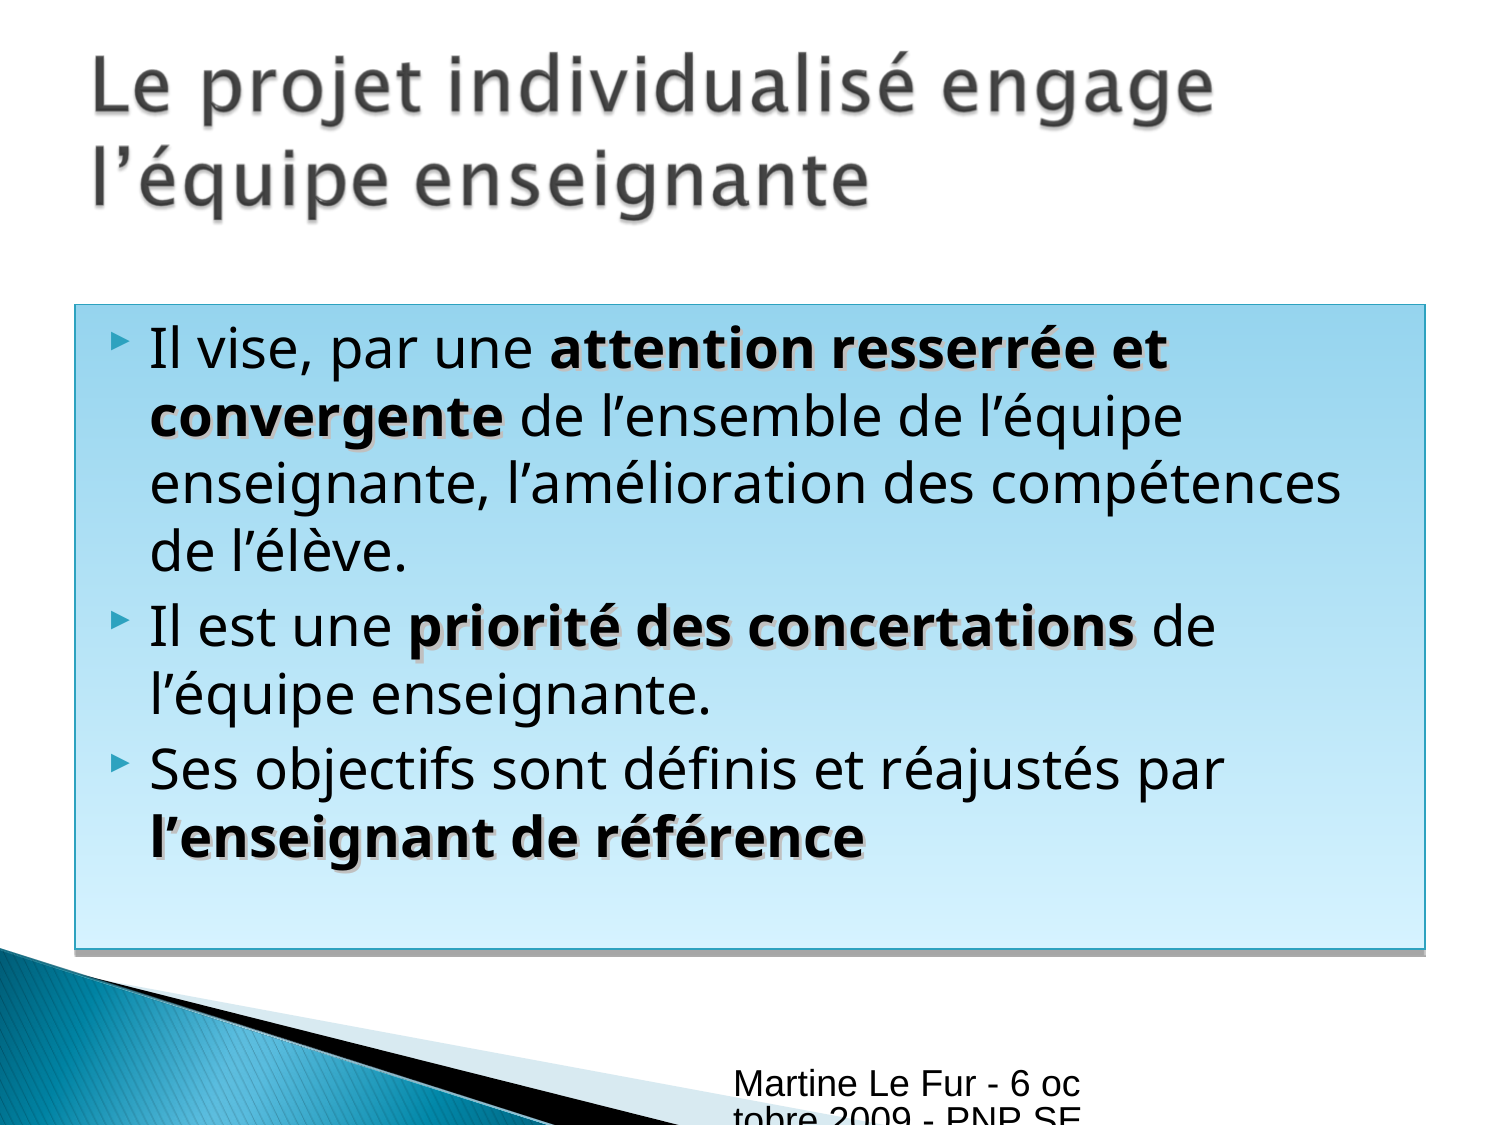

# Il vise, par une attention resserrée et convergente de l’ensemble de l’équipe enseignante, l’amélioration des compétences de l’élève.
Il est une priorité des concertations de l’équipe enseignante.
Ses objectifs sont définis et réajustés par l’enseignant de référence
Martine Le Fur - 6 octobre 2009 - PNP SEGPA